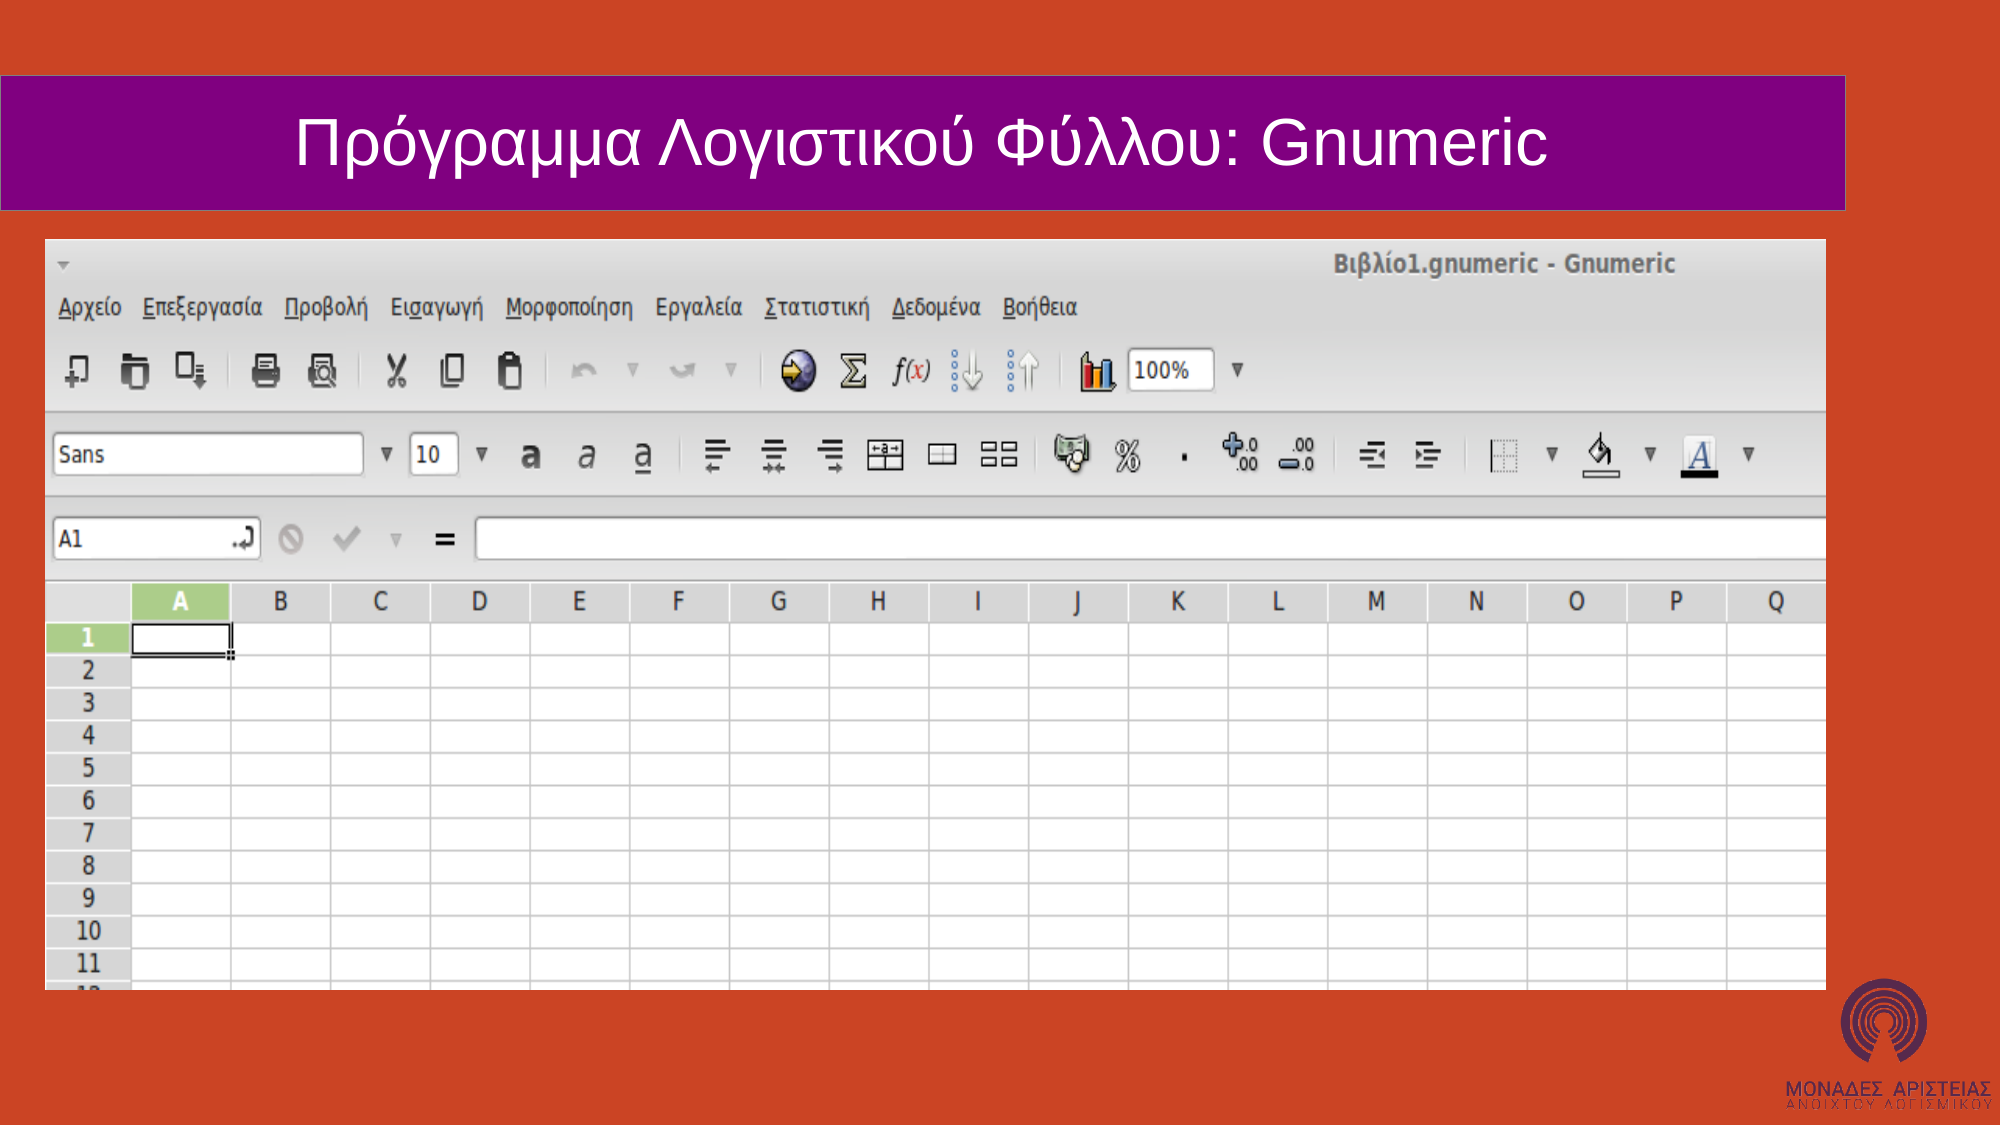

Πρόγραμμα Λογιστικού Φύλλου: Gnumeric
Το Gnumeric είναι ένα πρόγραμμα υπολογιστικού φύλλου που είναι μέρος του GNOME Free Software Desktop Project.
Η πρώτη έκδοση 1.0 κυκλοφόρησε στις 31 Δεκεμβρίου 2001
Εναλλακτικό πρόγραμμα για ιδιόκτητα προγράμματα υπολογιστικών φύλλων, όπως το Microsoft Excel
Ιστοσελίδα: http://www.gnumeric.org/